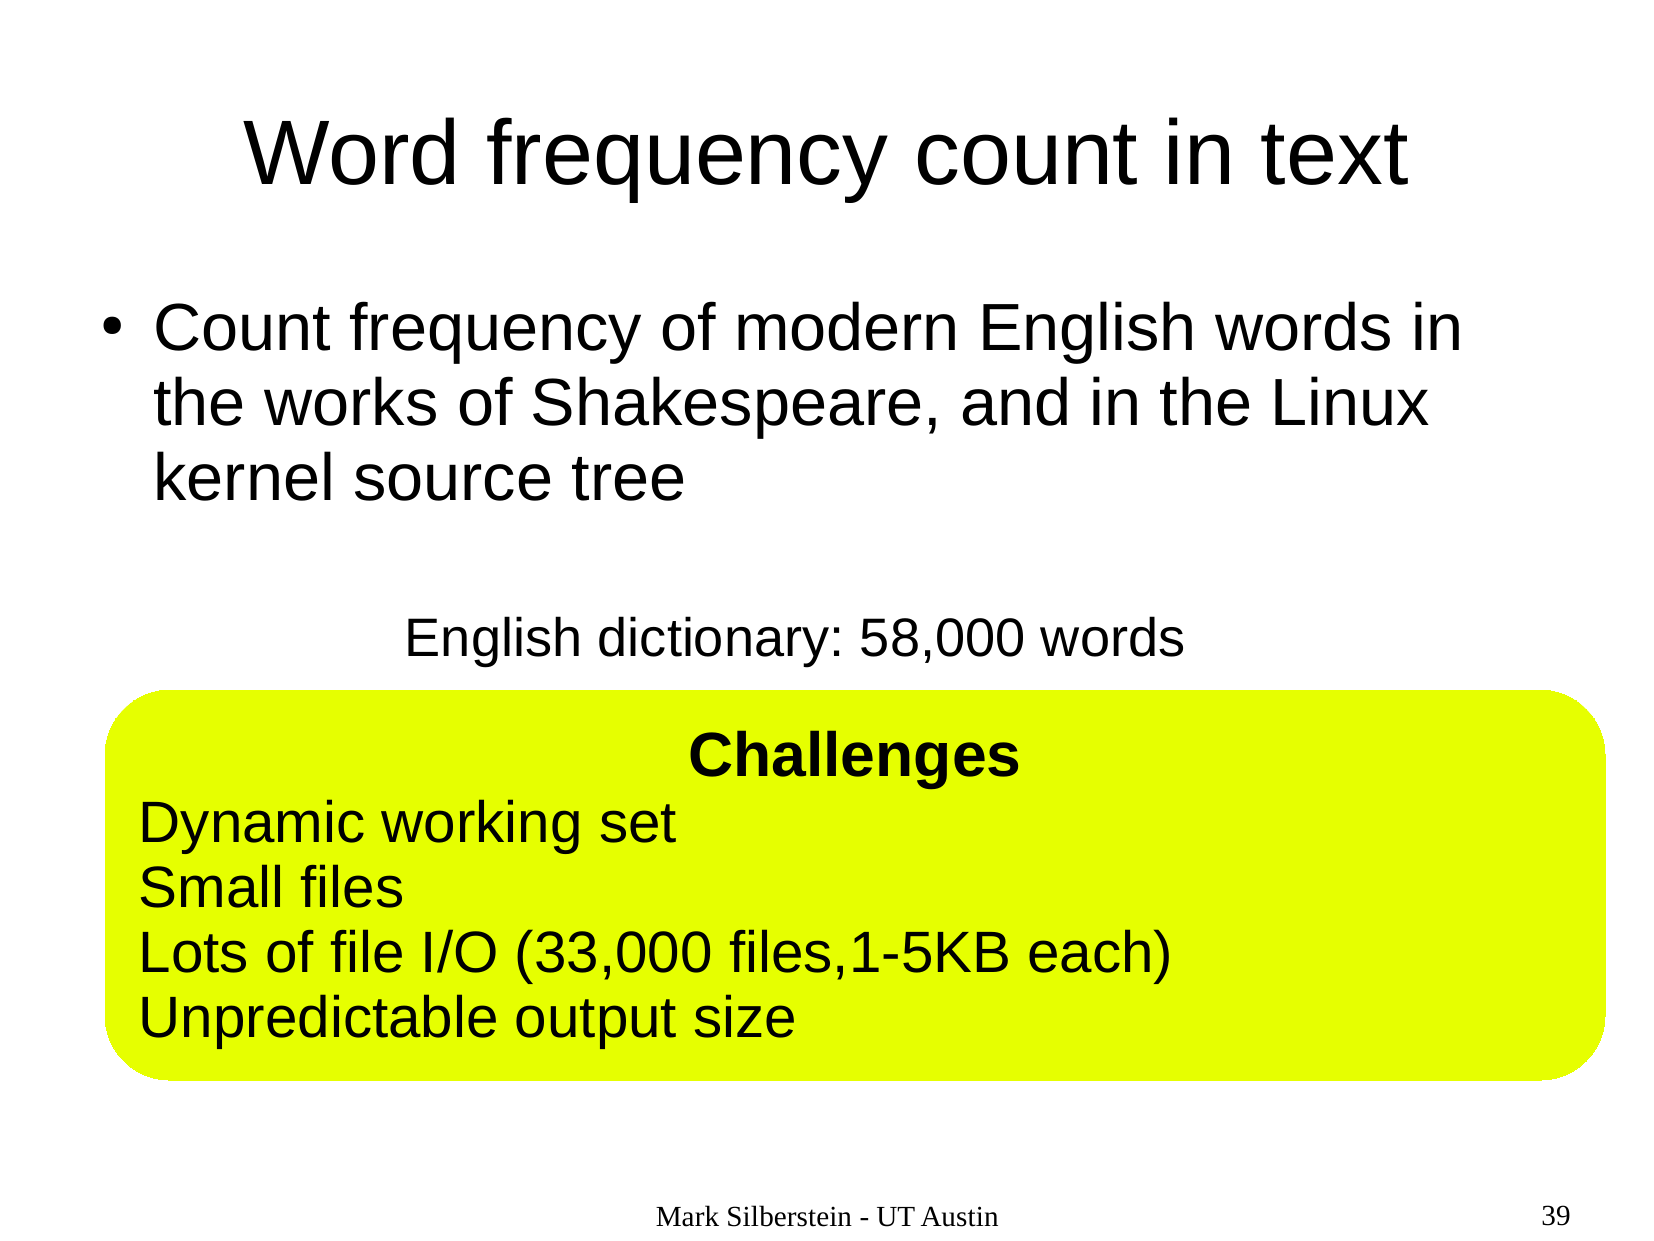

# Word frequency count in text
Count frequency of modern English words in the works of Shakespeare, and in the Linux kernel source tree
English dictionary: 58,000 words
Challenges
Dynamic working set
Small files
Lots of file I/O (33,000 files,1-5KB each)
Unpredictable output size
39
Mark Silberstein - UT Austin